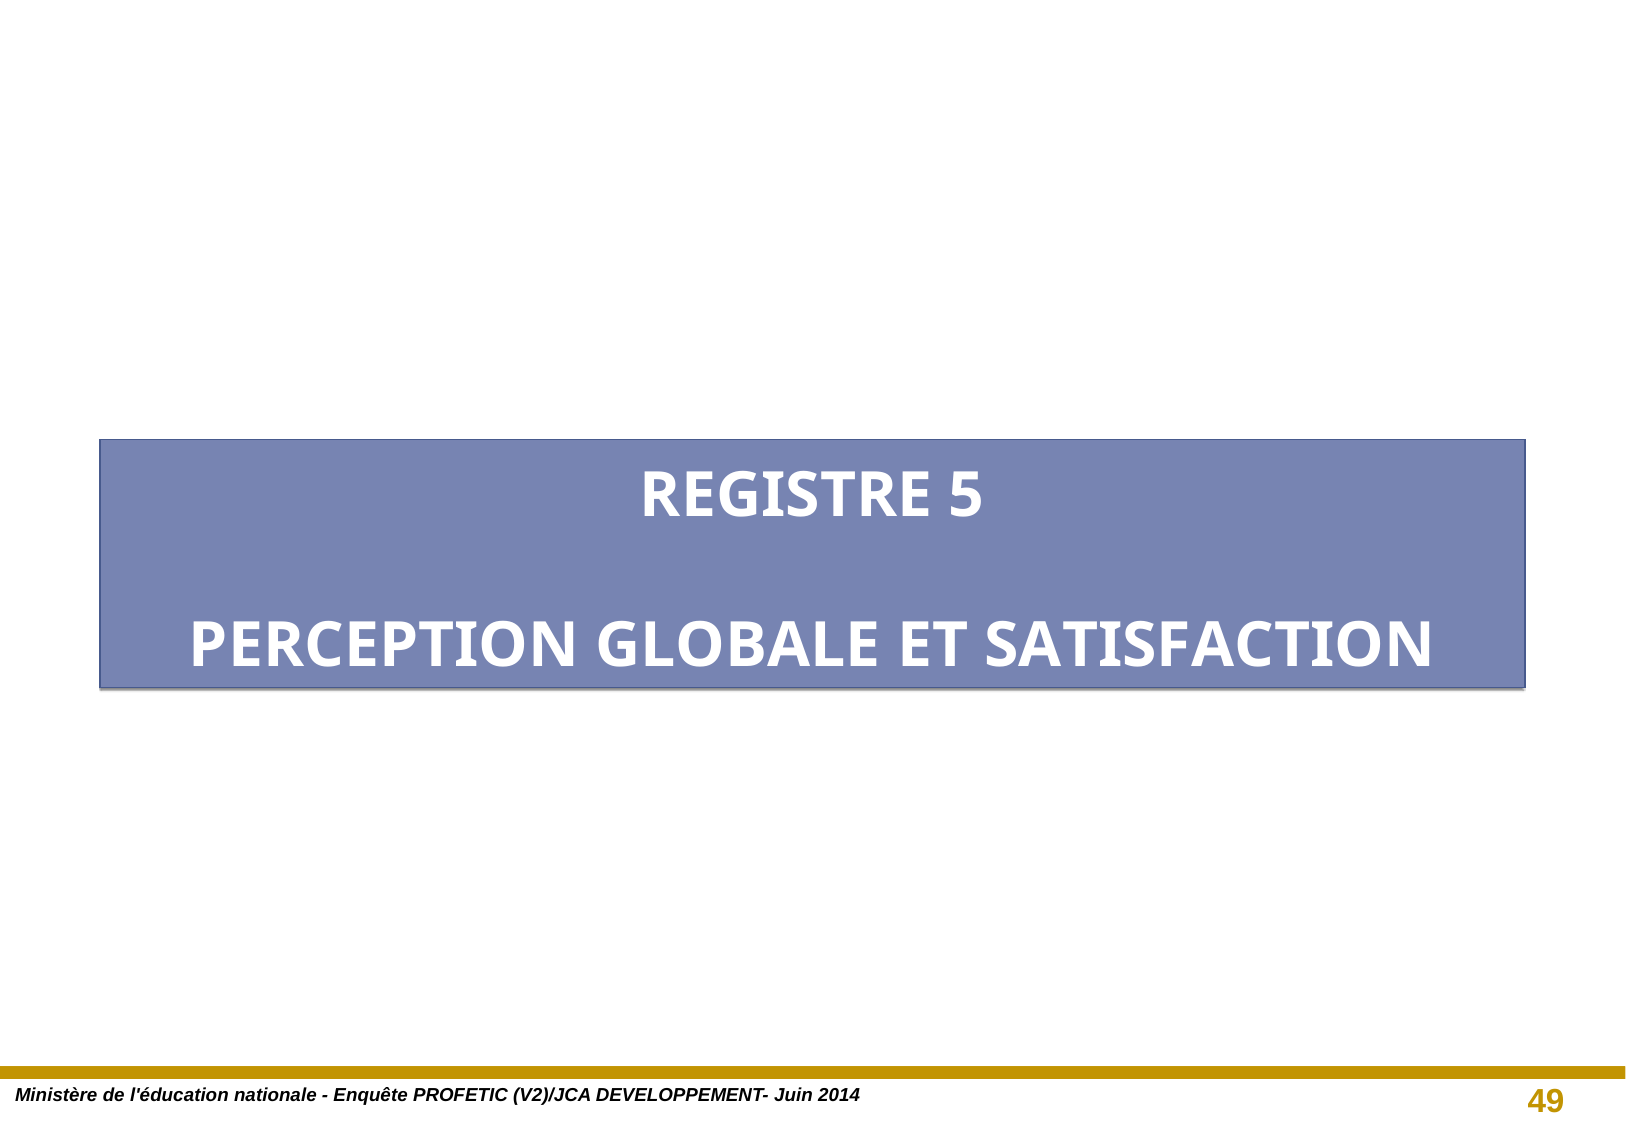

# REGISTRE 5 Perception globale et satisfaction
48
Ministère de l'éducation nationale - Enquête PROFETIC (V2)/JCA DEVELOPPEMENT- Juin 2014